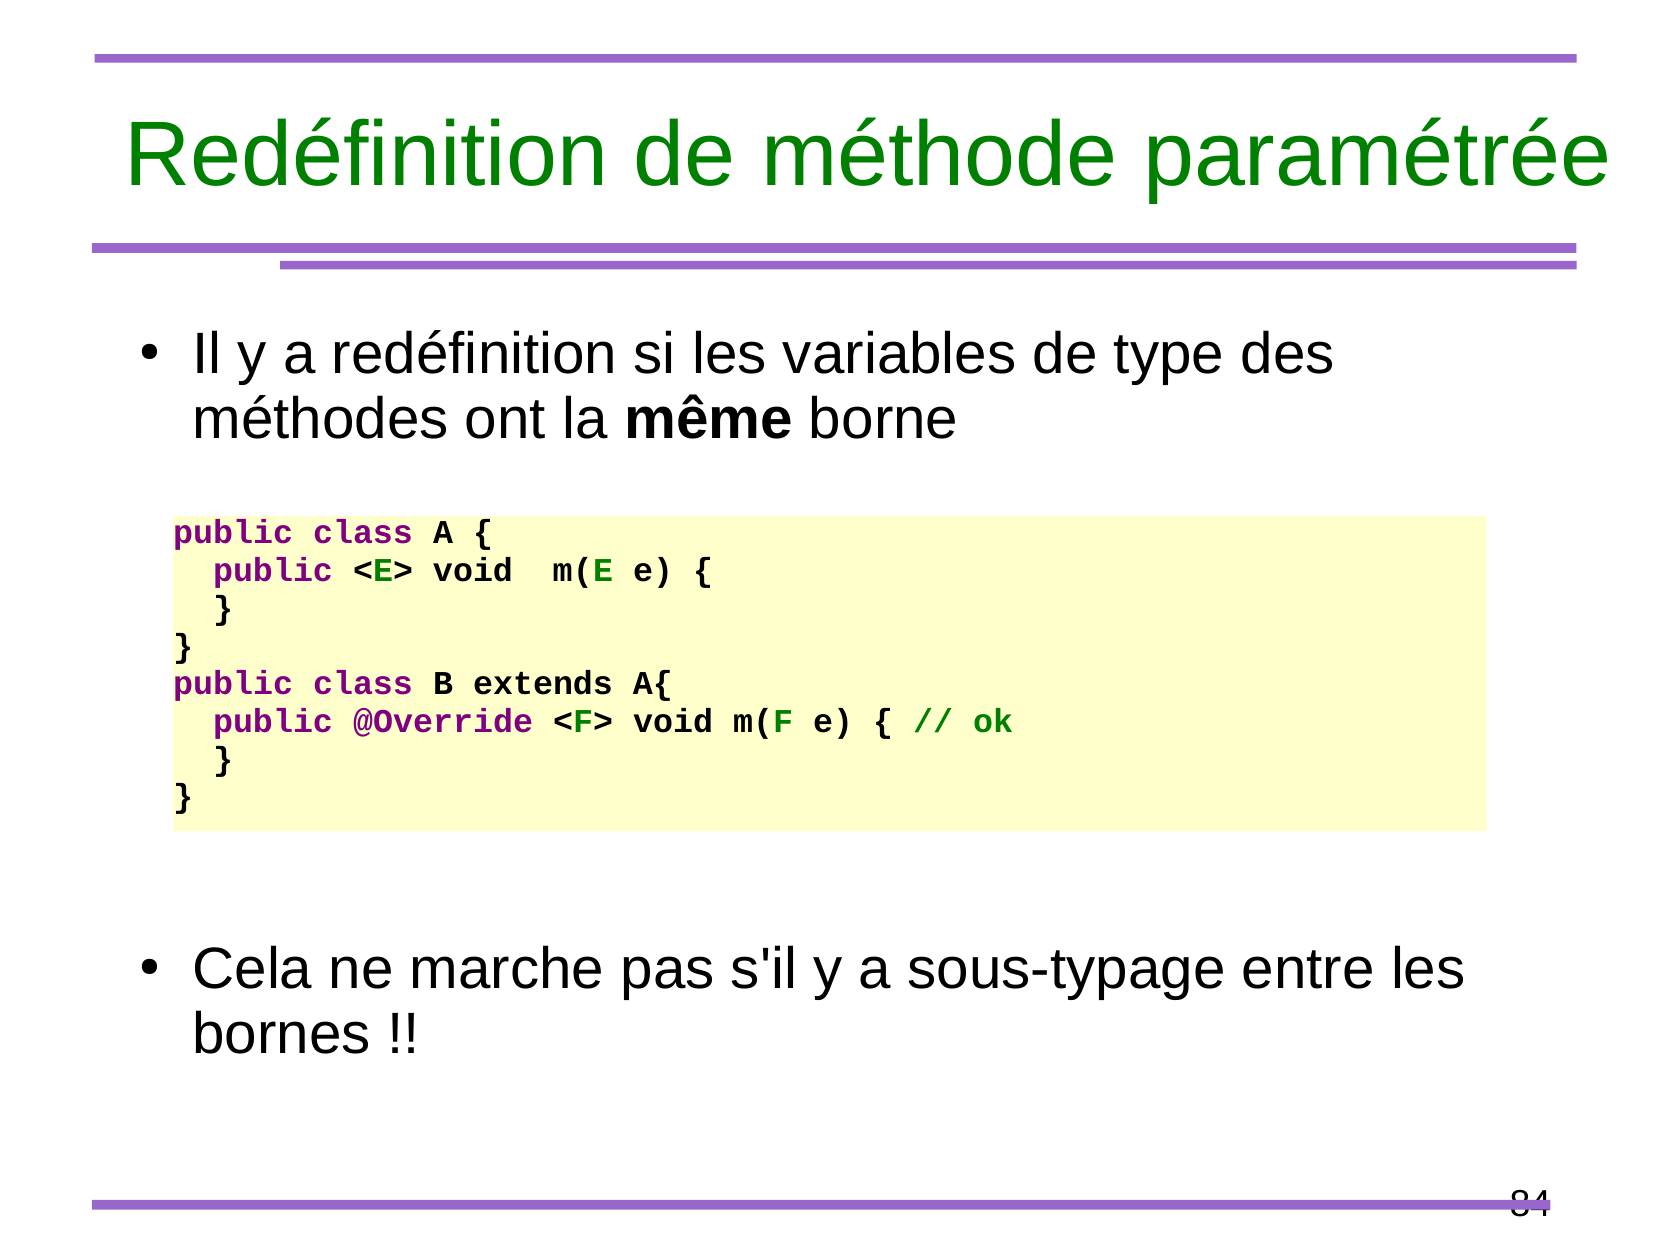

# Redéfinition de méthode paramétrée
Il y a redéfinition si les variables de type des méthodes ont la même borne
Cela ne marche pas s'il y a sous-typage entre les bornes !!
public class A {
 public <E> void m(E e) {
 }
}
public class B extends A{
 public @Override <F> void m(F e) { // ok
 }
}